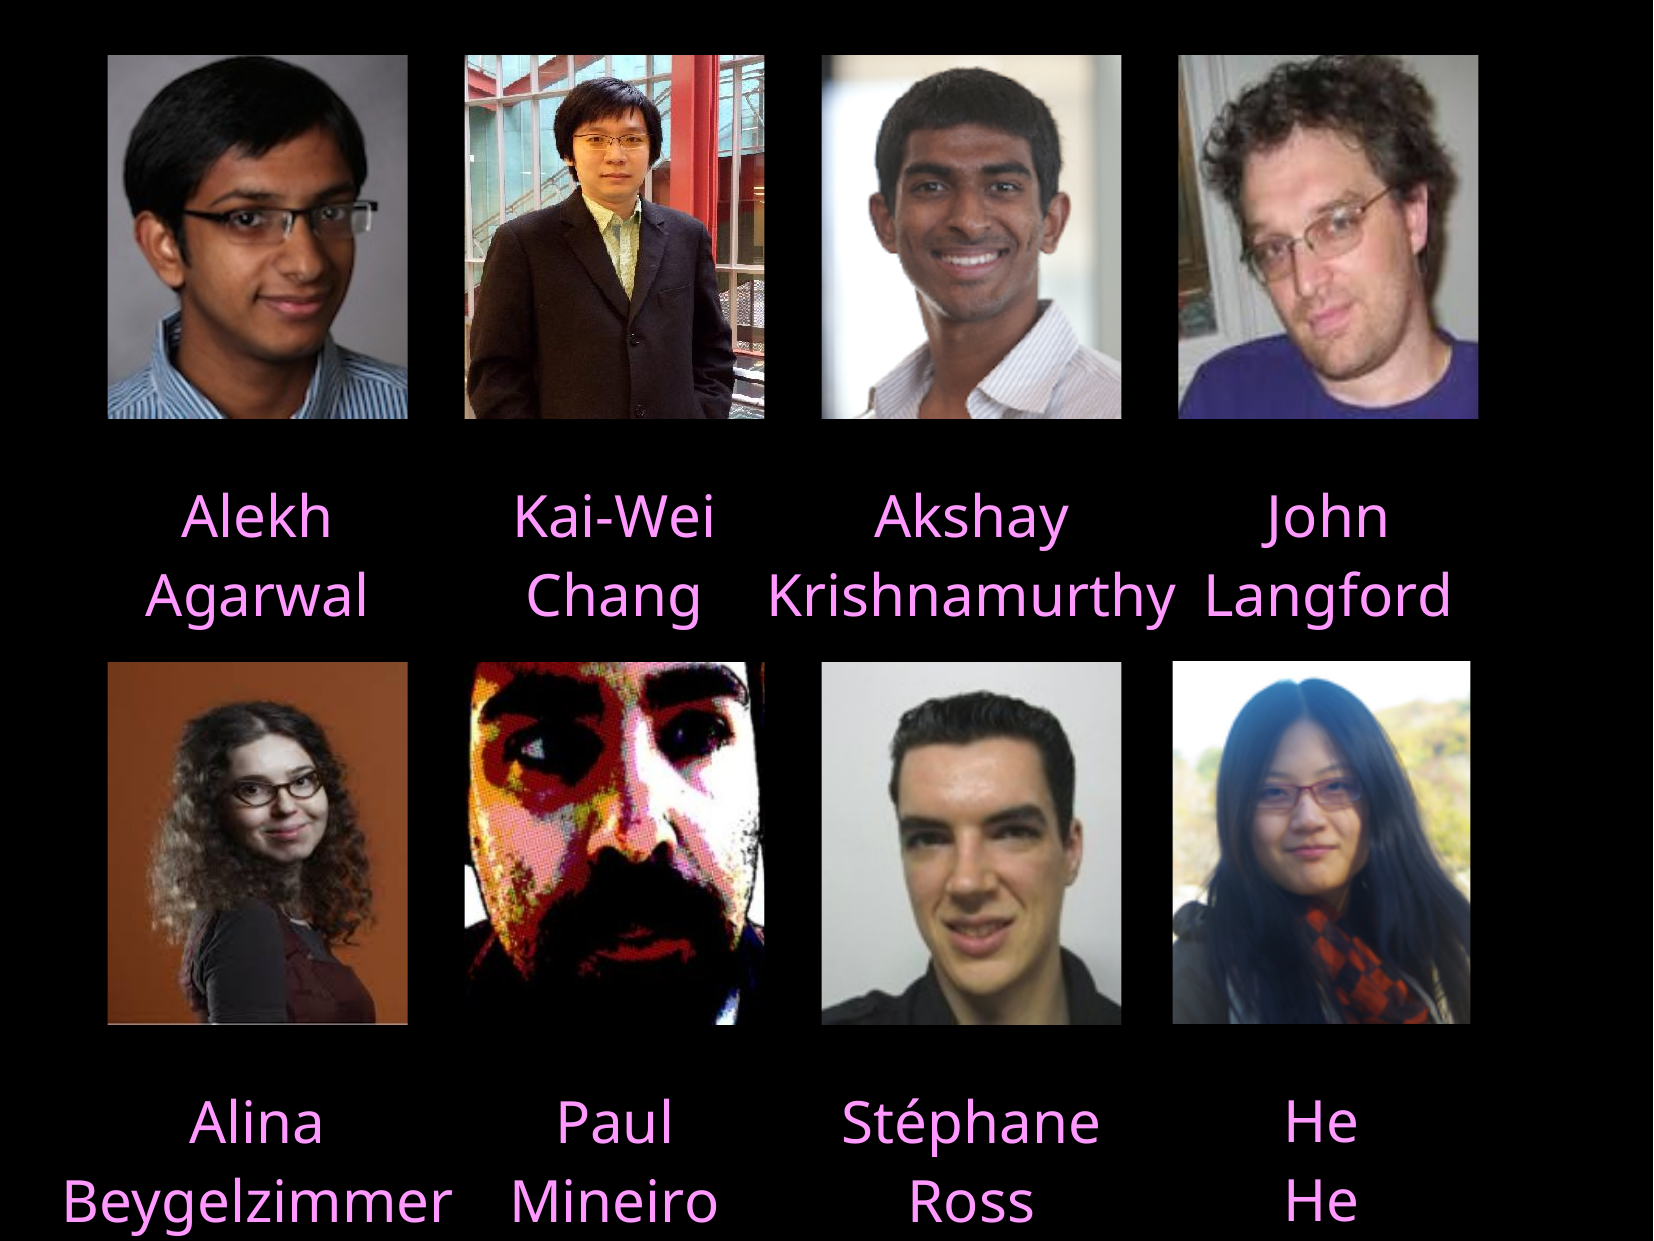

Alekh
Agarwal
Kai-Wei
Chang
Akshay
Krishnamurthy
John
Langford
He
He
Alina
Beygelzimmer
Paul
Mineiro
Stéphane
Ross